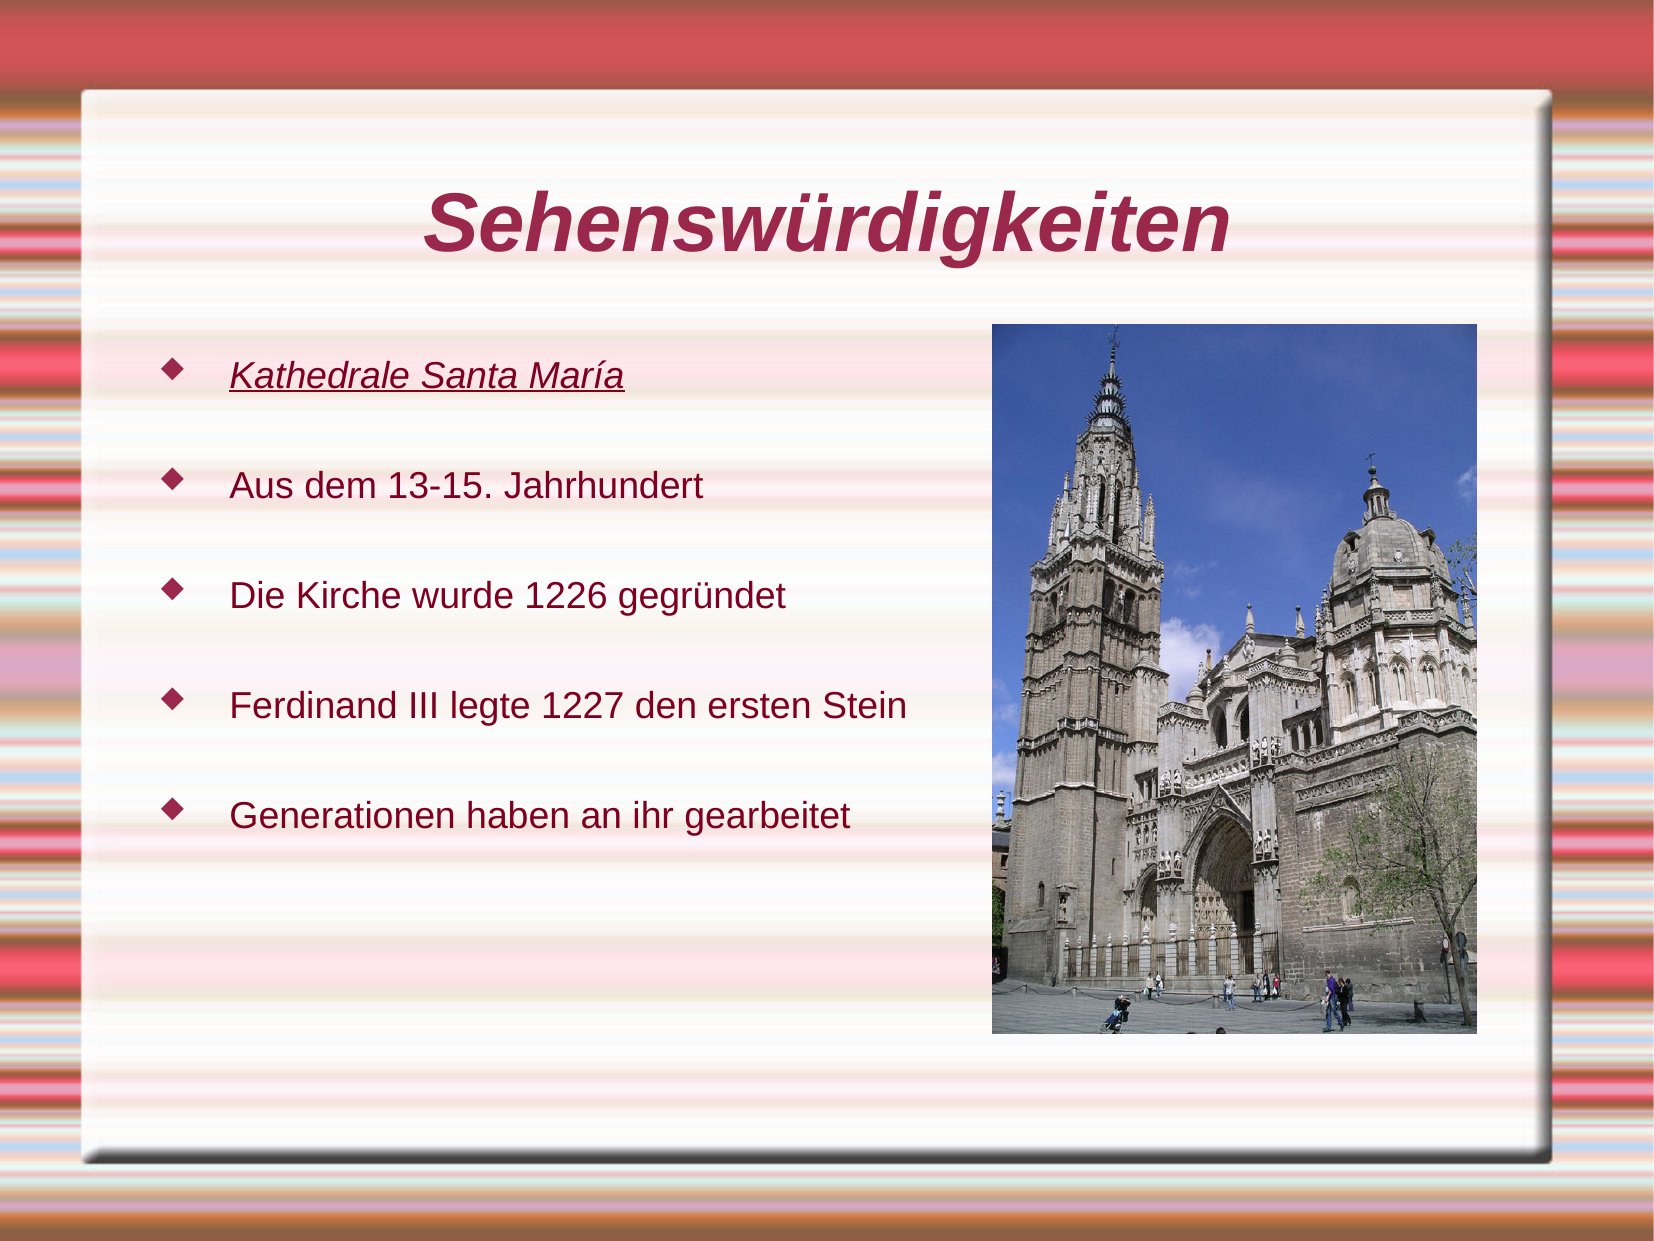

# Sehenswürdigkeiten
Kathedrale Santa María
Aus dem 13-15. Jahrhundert
Die Kirche wurde 1226 gegründet
Ferdinand III legte 1227 den ersten Stein
Generationen haben an ihr gearbeitet